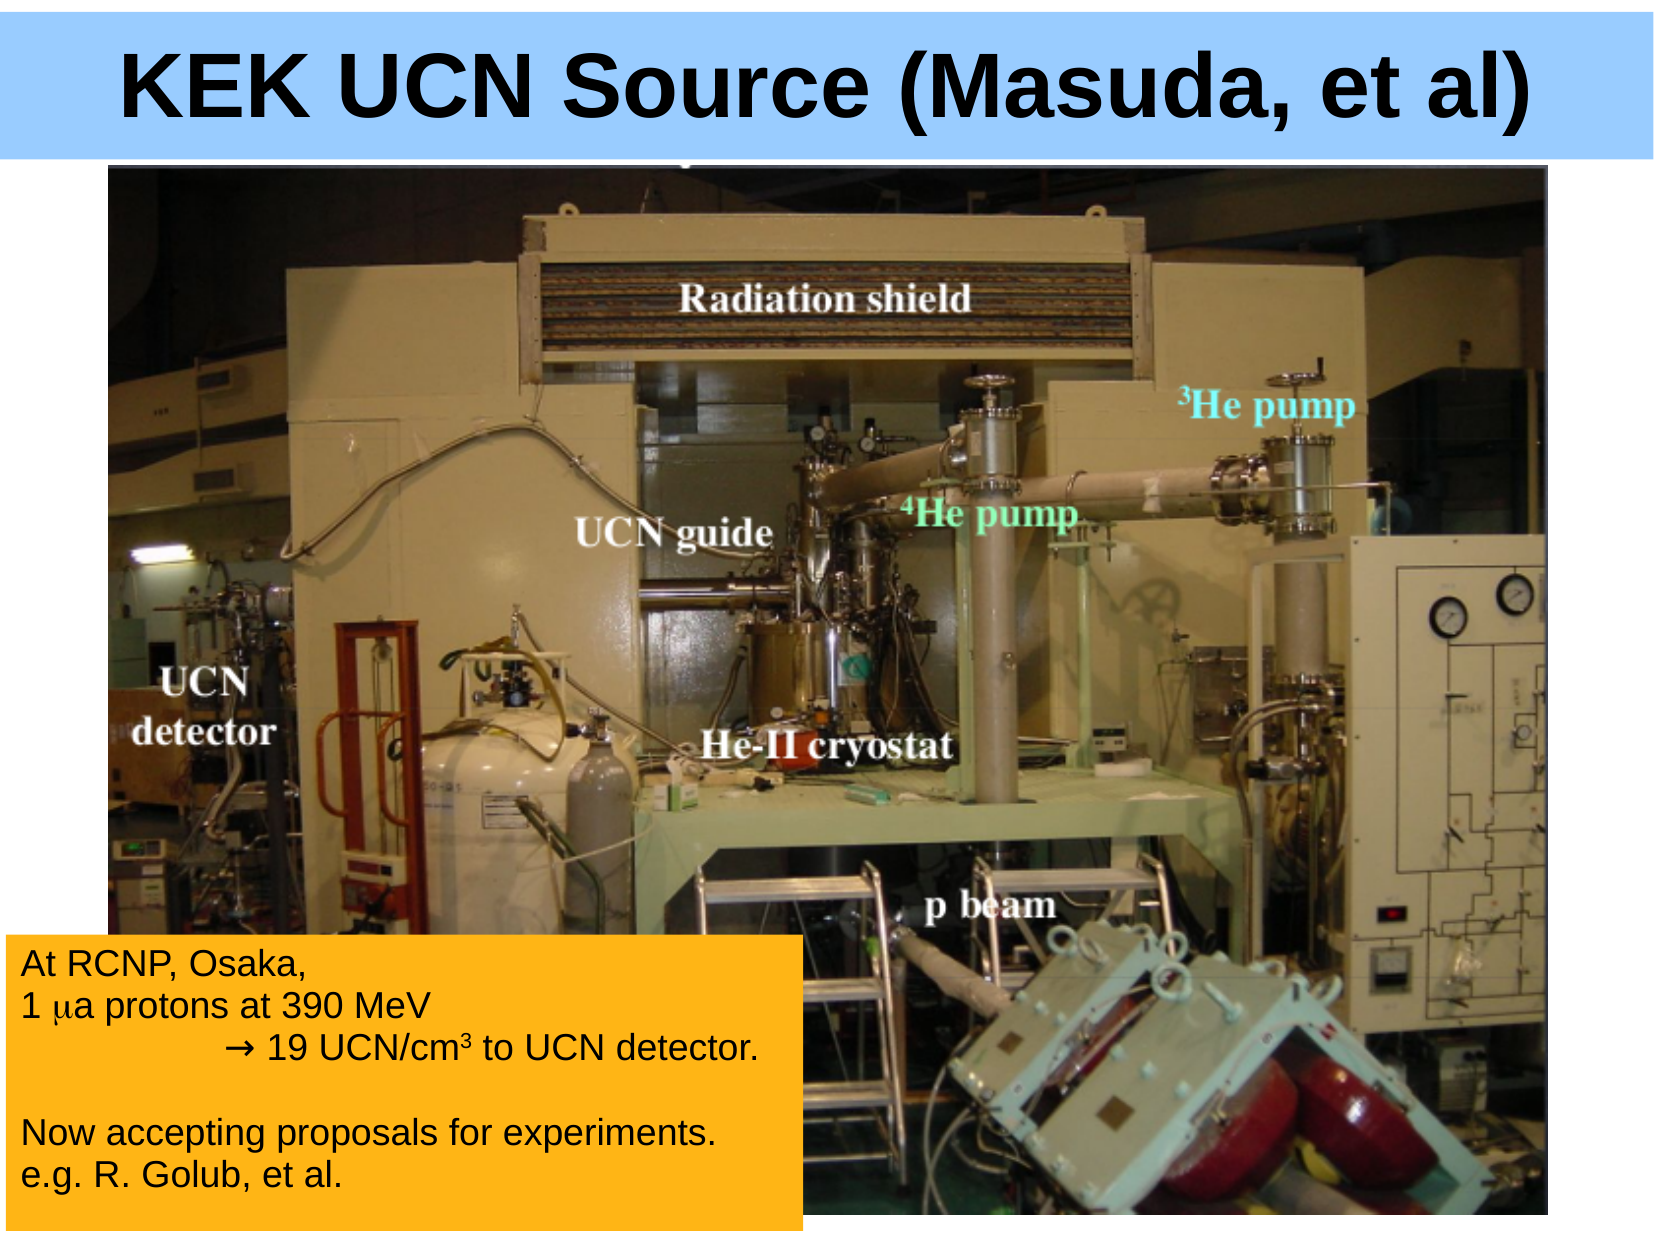

# KEK UCN Source (Masuda, et al)
At RCNP, Osaka,
1 a protons at 390 MeV
 → 19 UCN/cm3 to UCN detector.
Now accepting proposals for experiments.
e.g. R. Golub, et al.